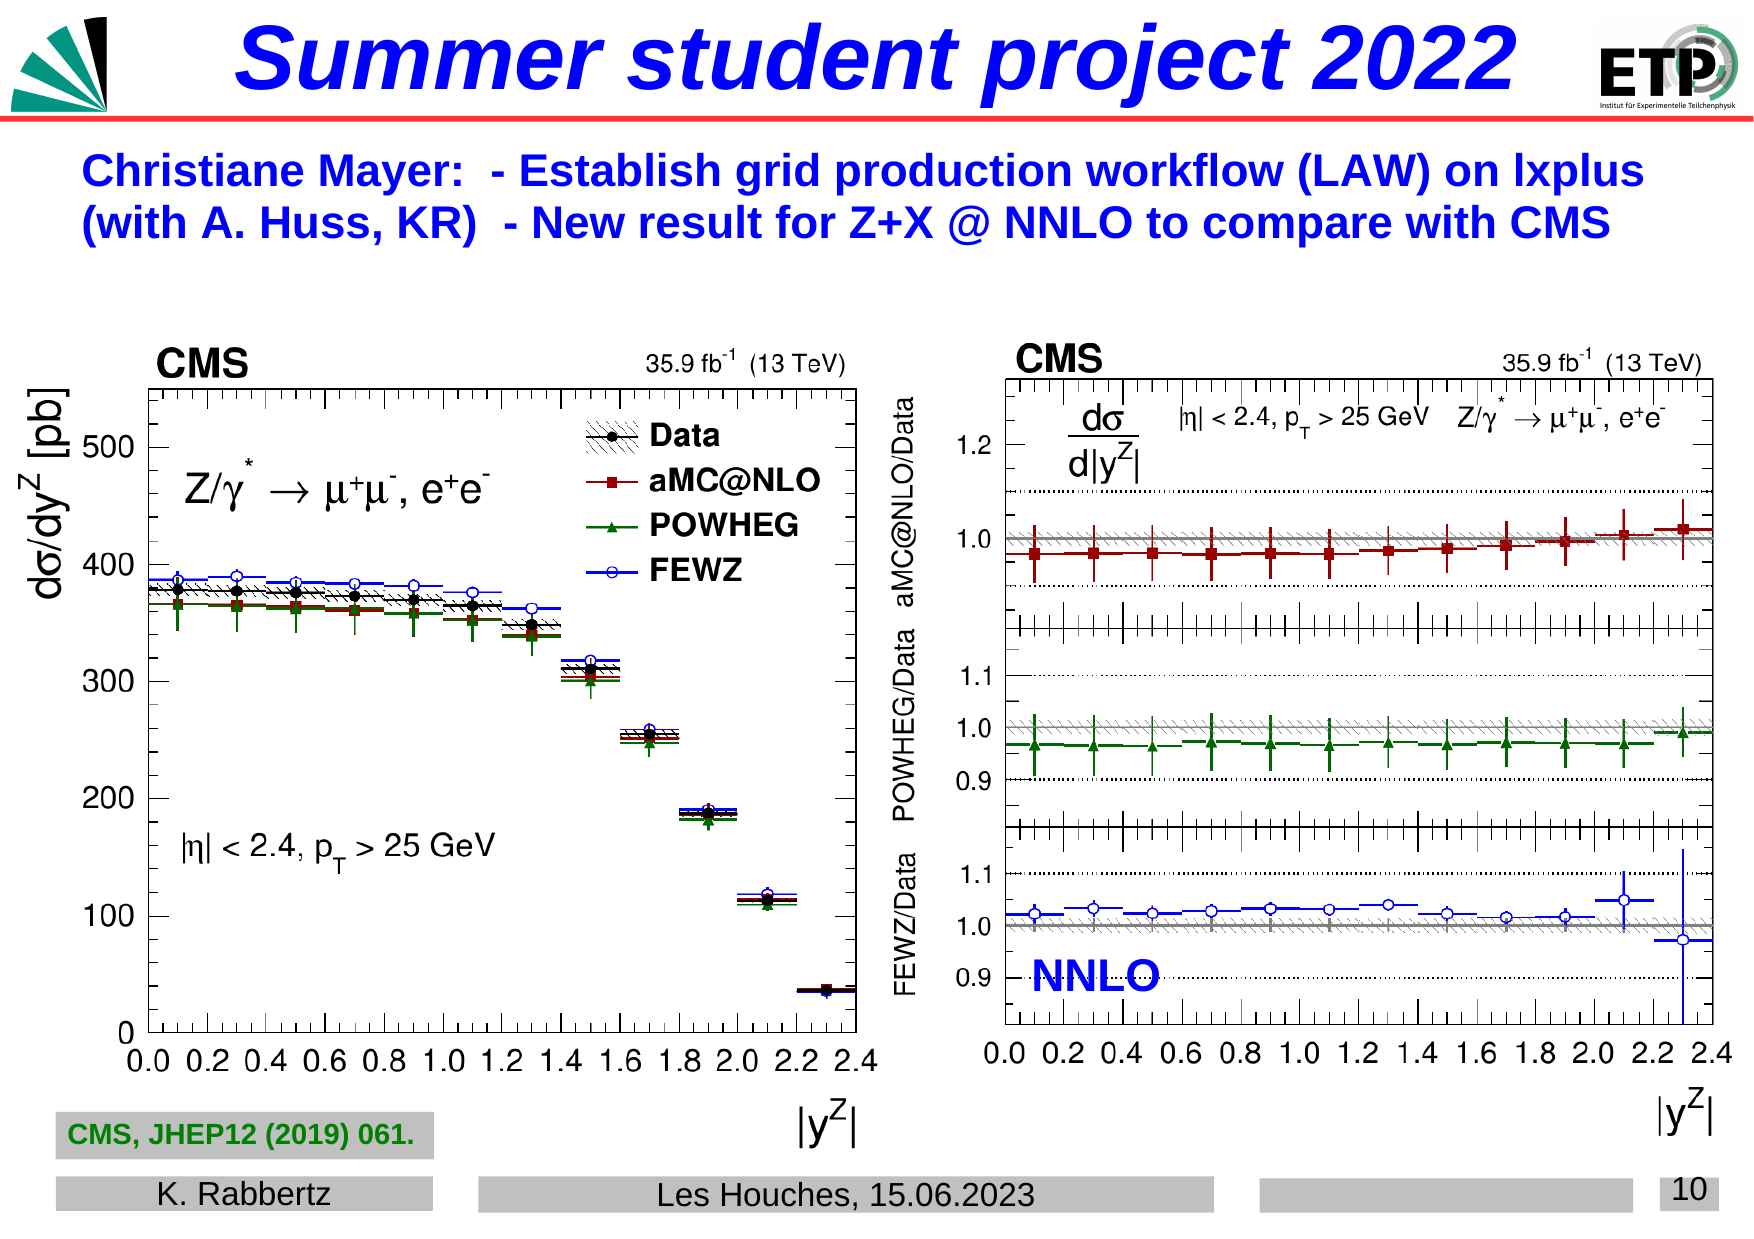

# Summer student project 2022
Christiane Mayer: - Establish grid production workflow (LAW) on lxplus
(with A. Huss, KR) - New result for Z+X @ NNLO to compare with CMS
NNLO
CMS, JHEP12 (2019) 061.